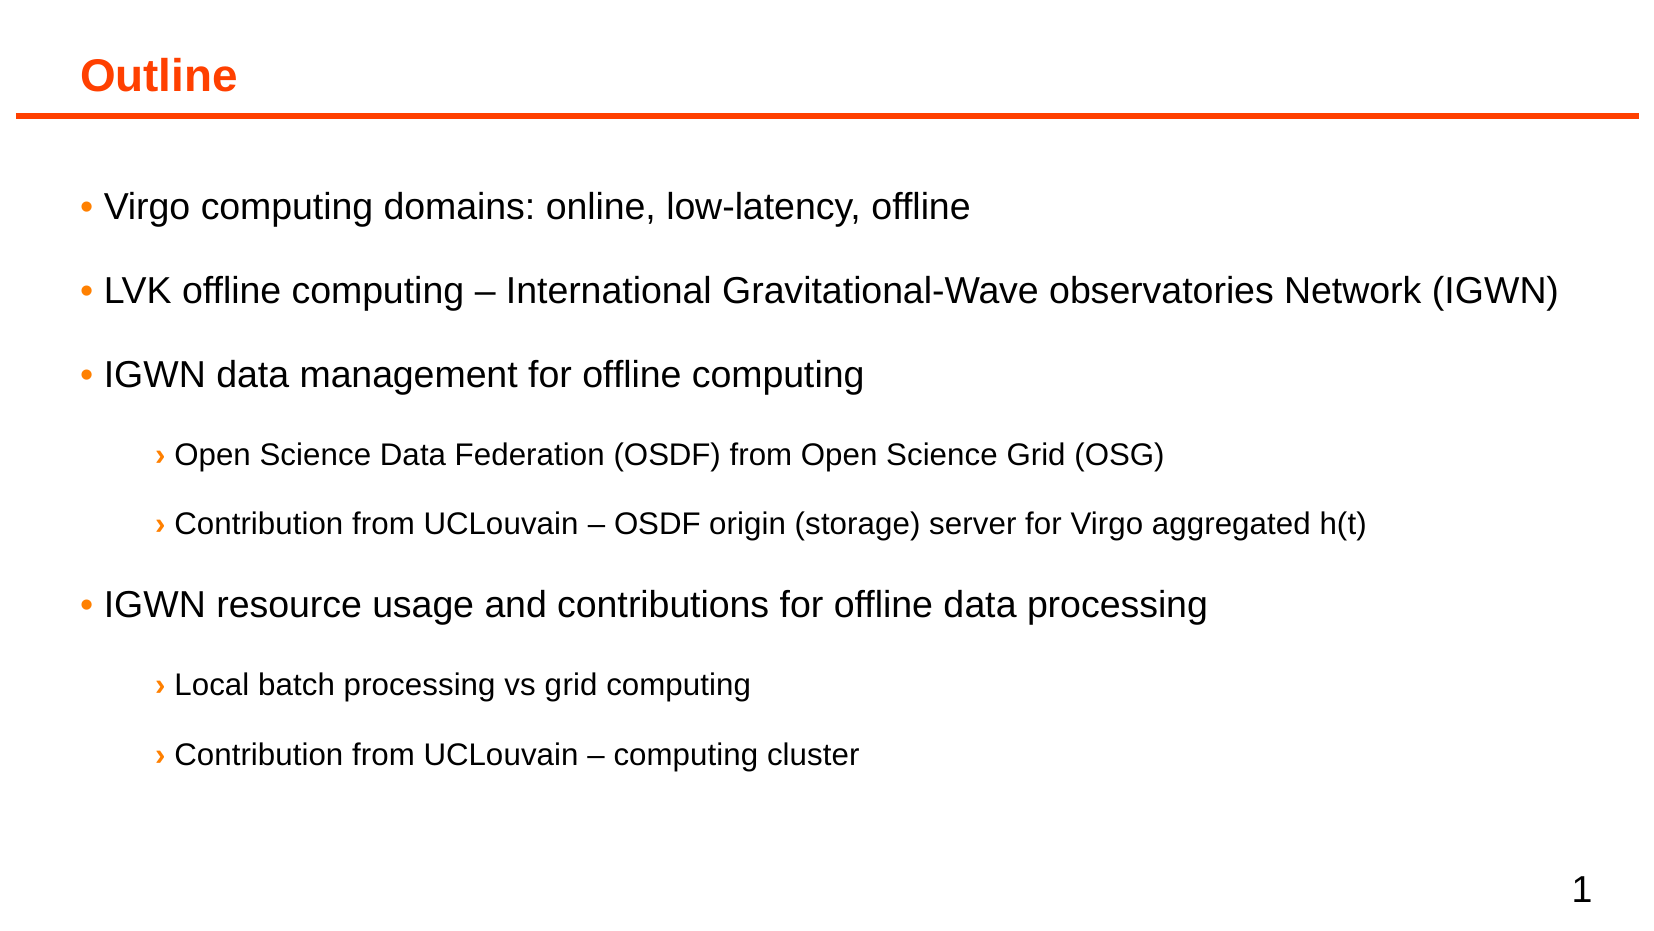

Outline
• Virgo computing domains: online, low-latency, offline
• LVK offline computing – International Gravitational-Wave observatories Network (IGWN)
• IGWN data management for offline computing
	› Open Science Data Federation (OSDF) from Open Science Grid (OSG)
	› Contribution from UCLouvain – OSDF origin (storage) server for Virgo aggregated h(t)
• IGWN resource usage and contributions for offline data processing
	› Local batch processing vs grid computing
	› Contribution from UCLouvain – computing cluster
1